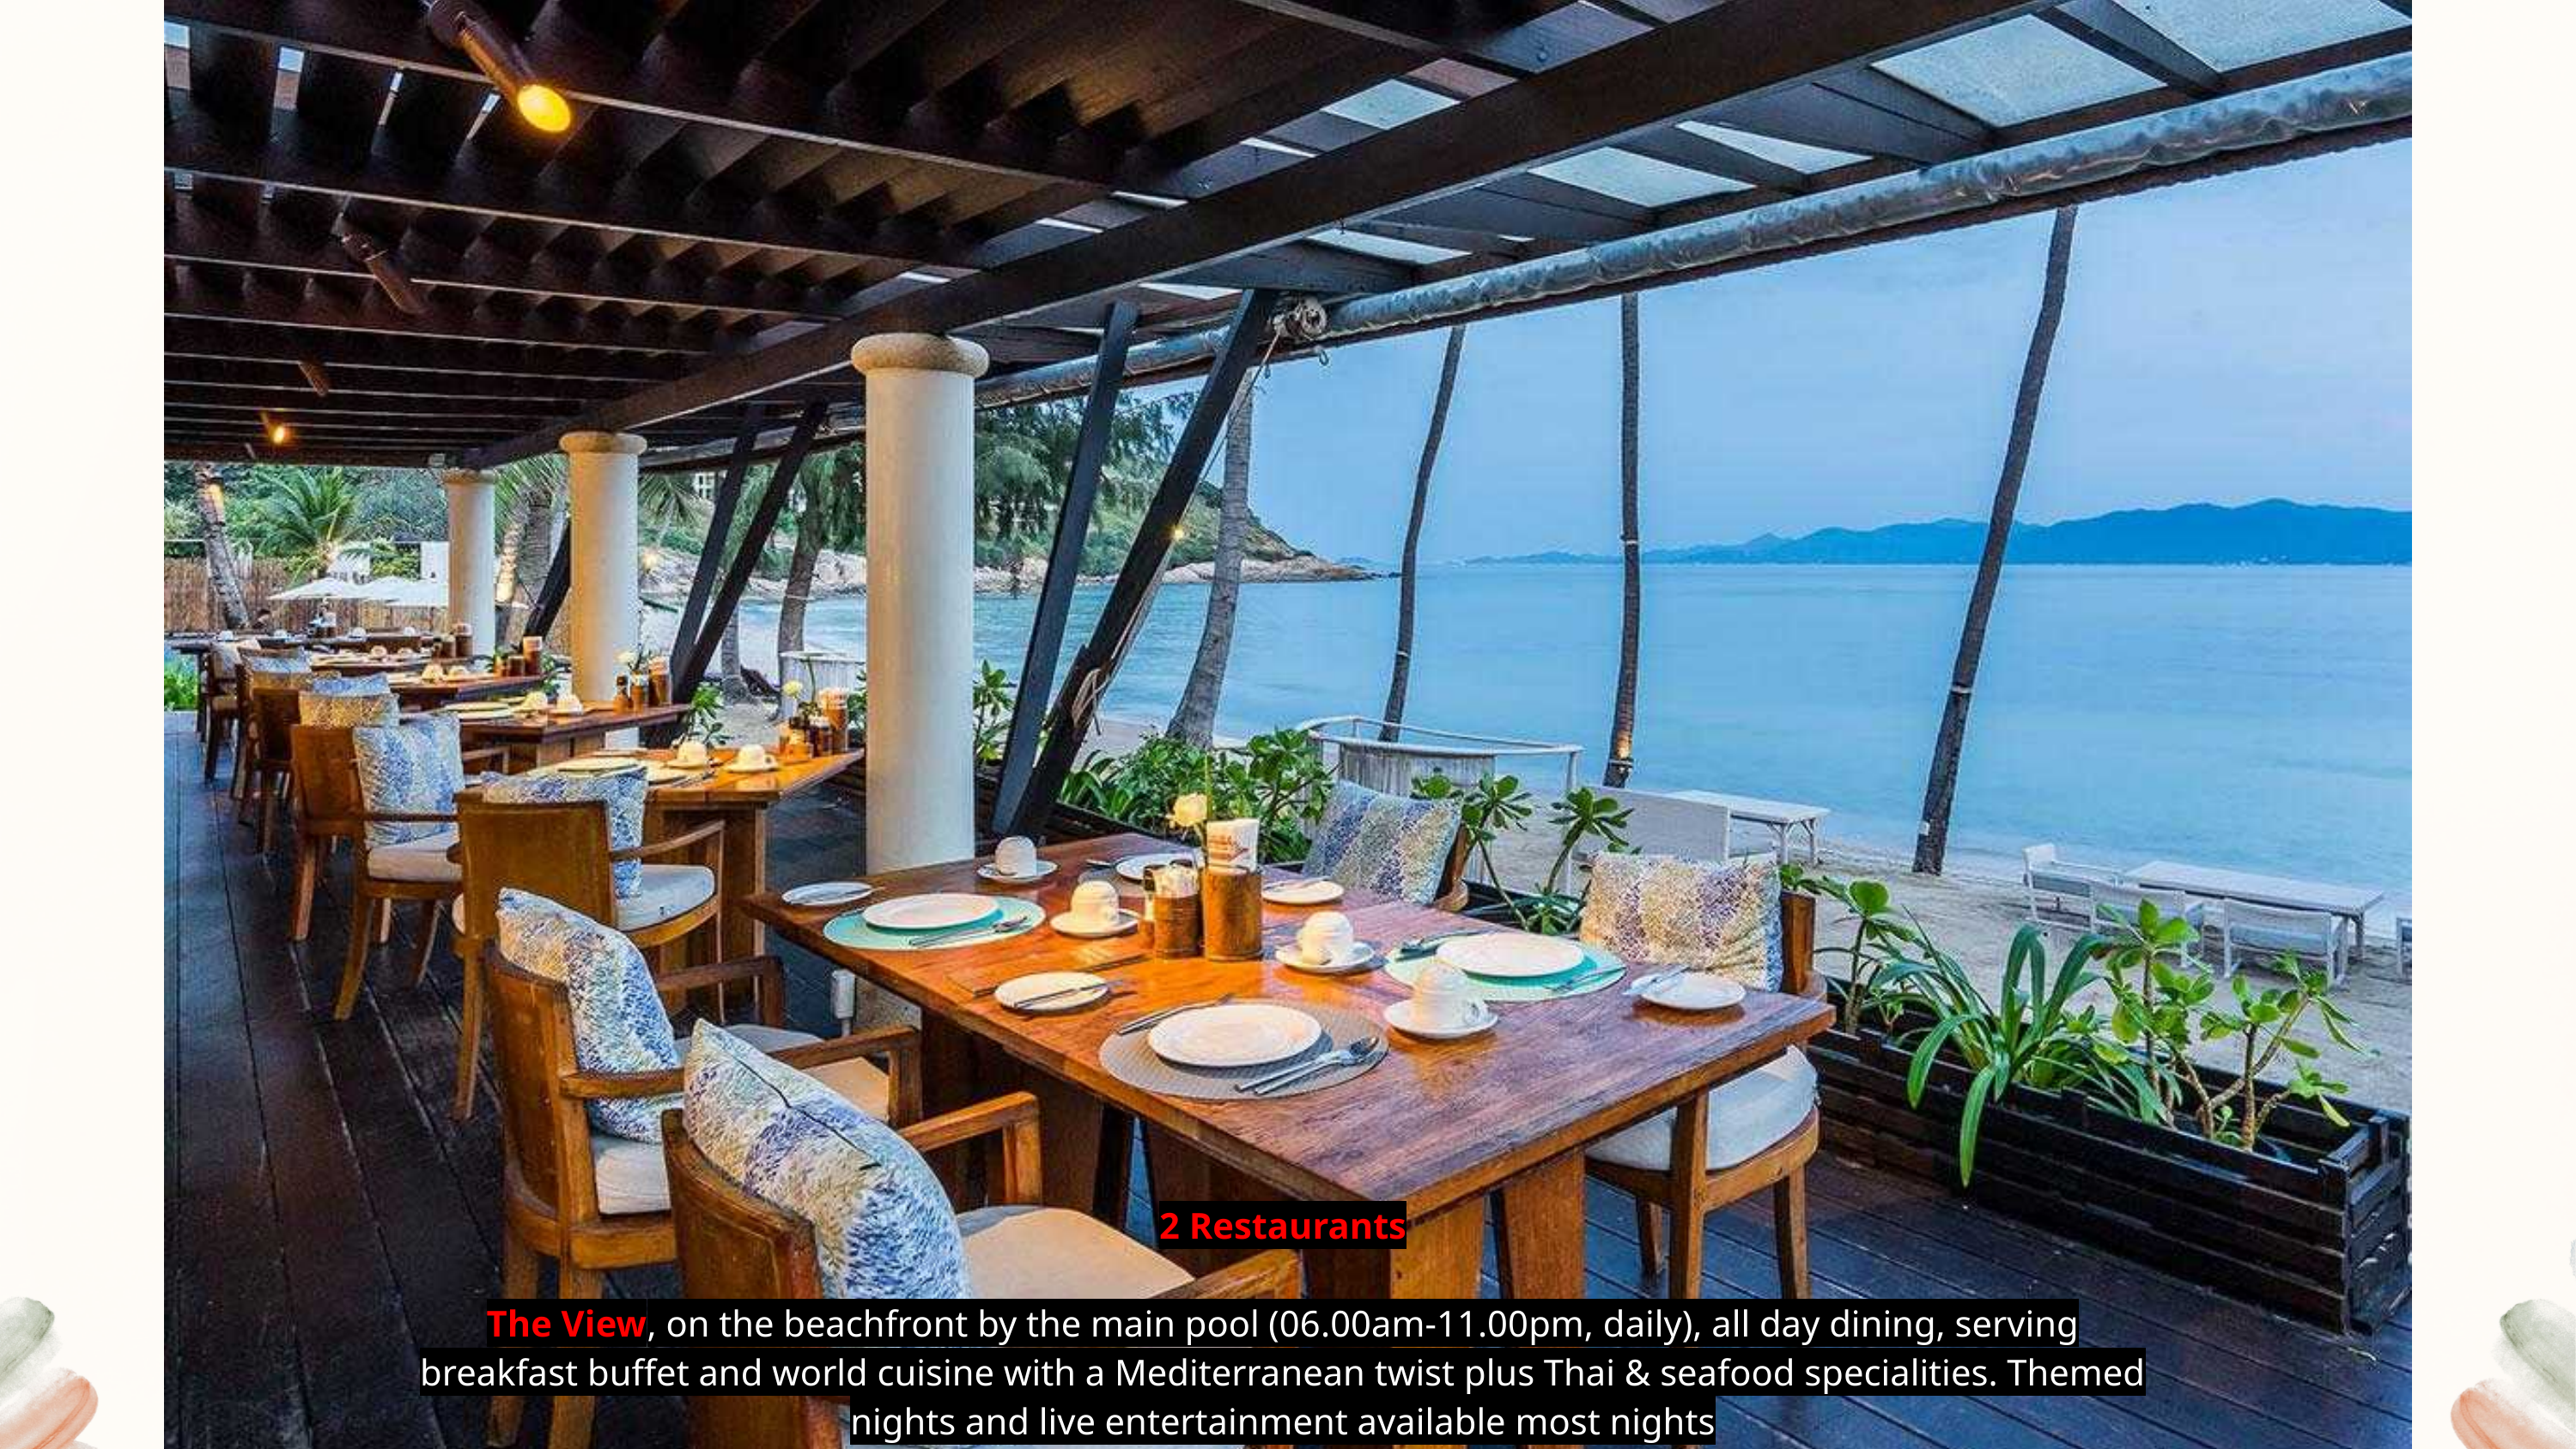

2 Restaurants
The View, on the beachfront by the main pool (06.00am-11.00pm, daily), all day dining, serving breakfast buffet and world cuisine with a Mediterranean twist plus Thai & seafood specialities. Themed nights and live entertainment available most nights